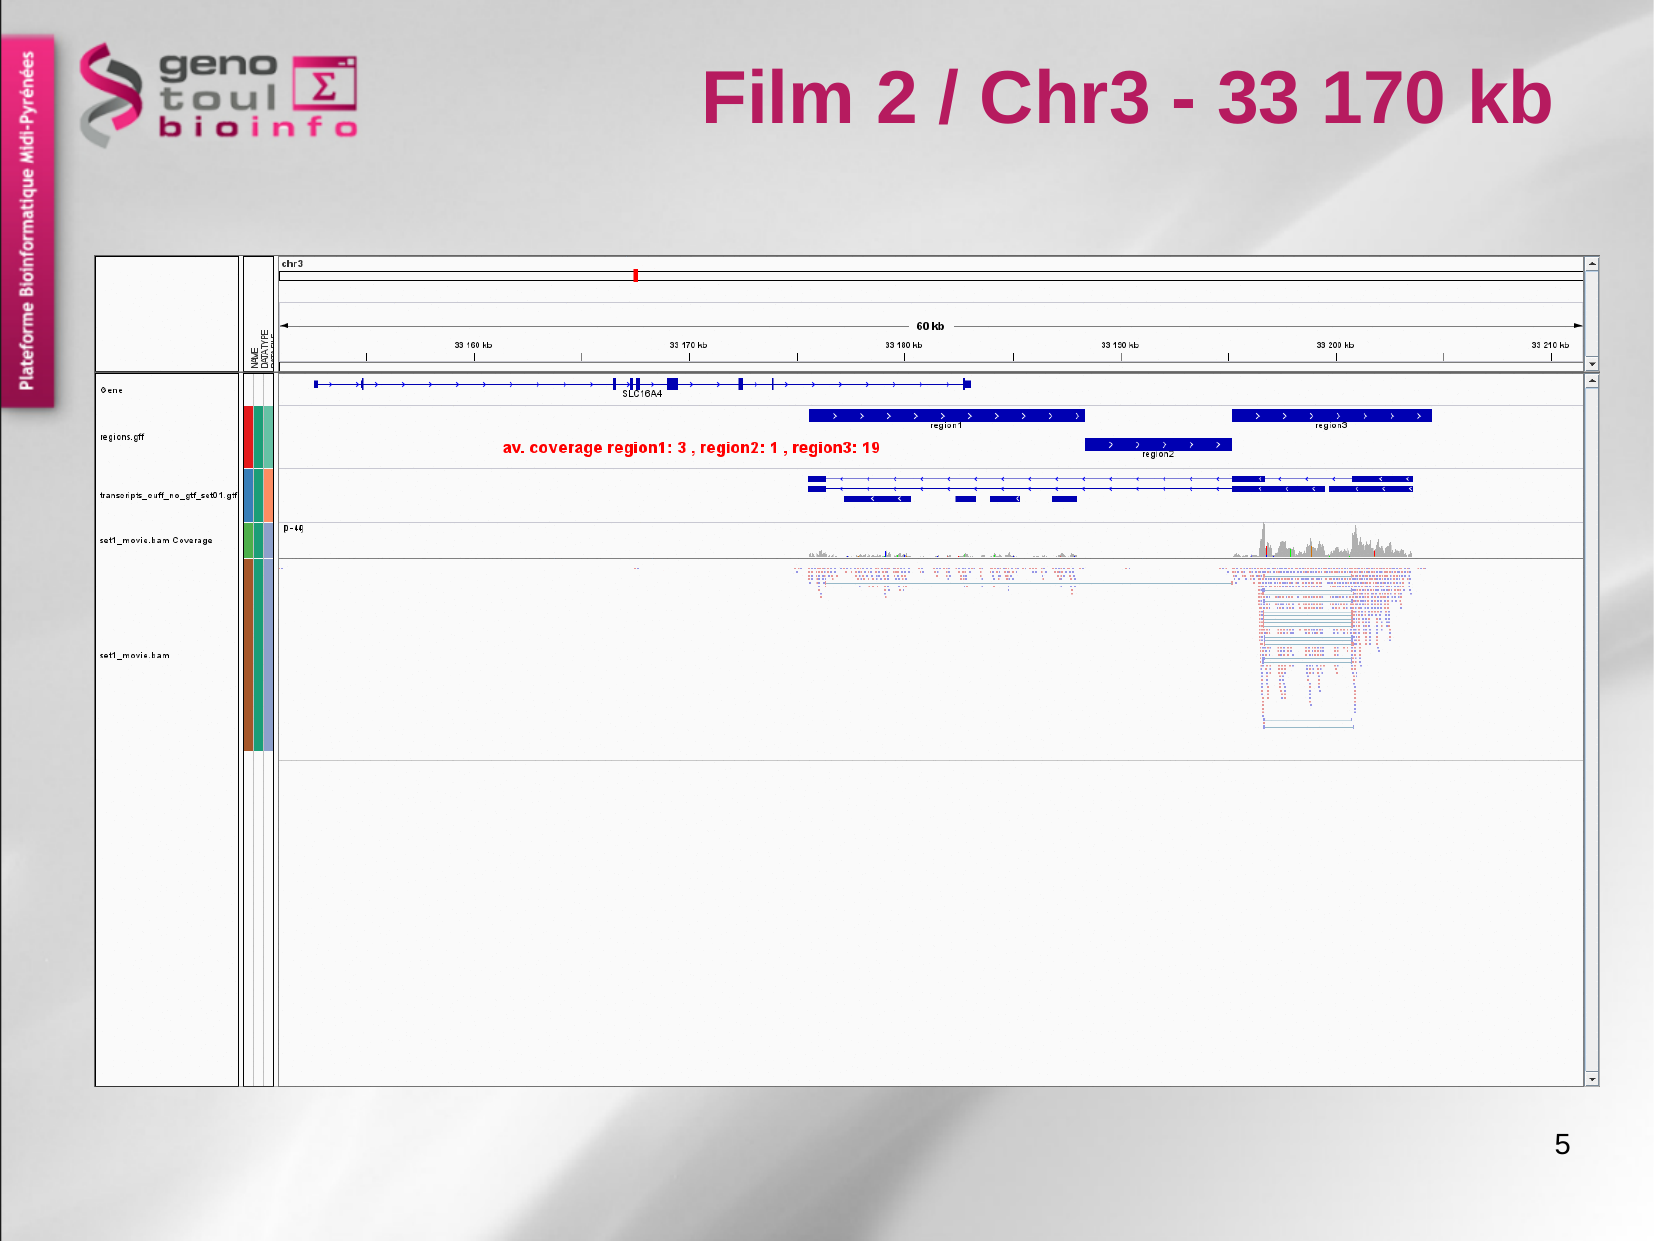

# Film 2 / Chr3 - 33 170 kb